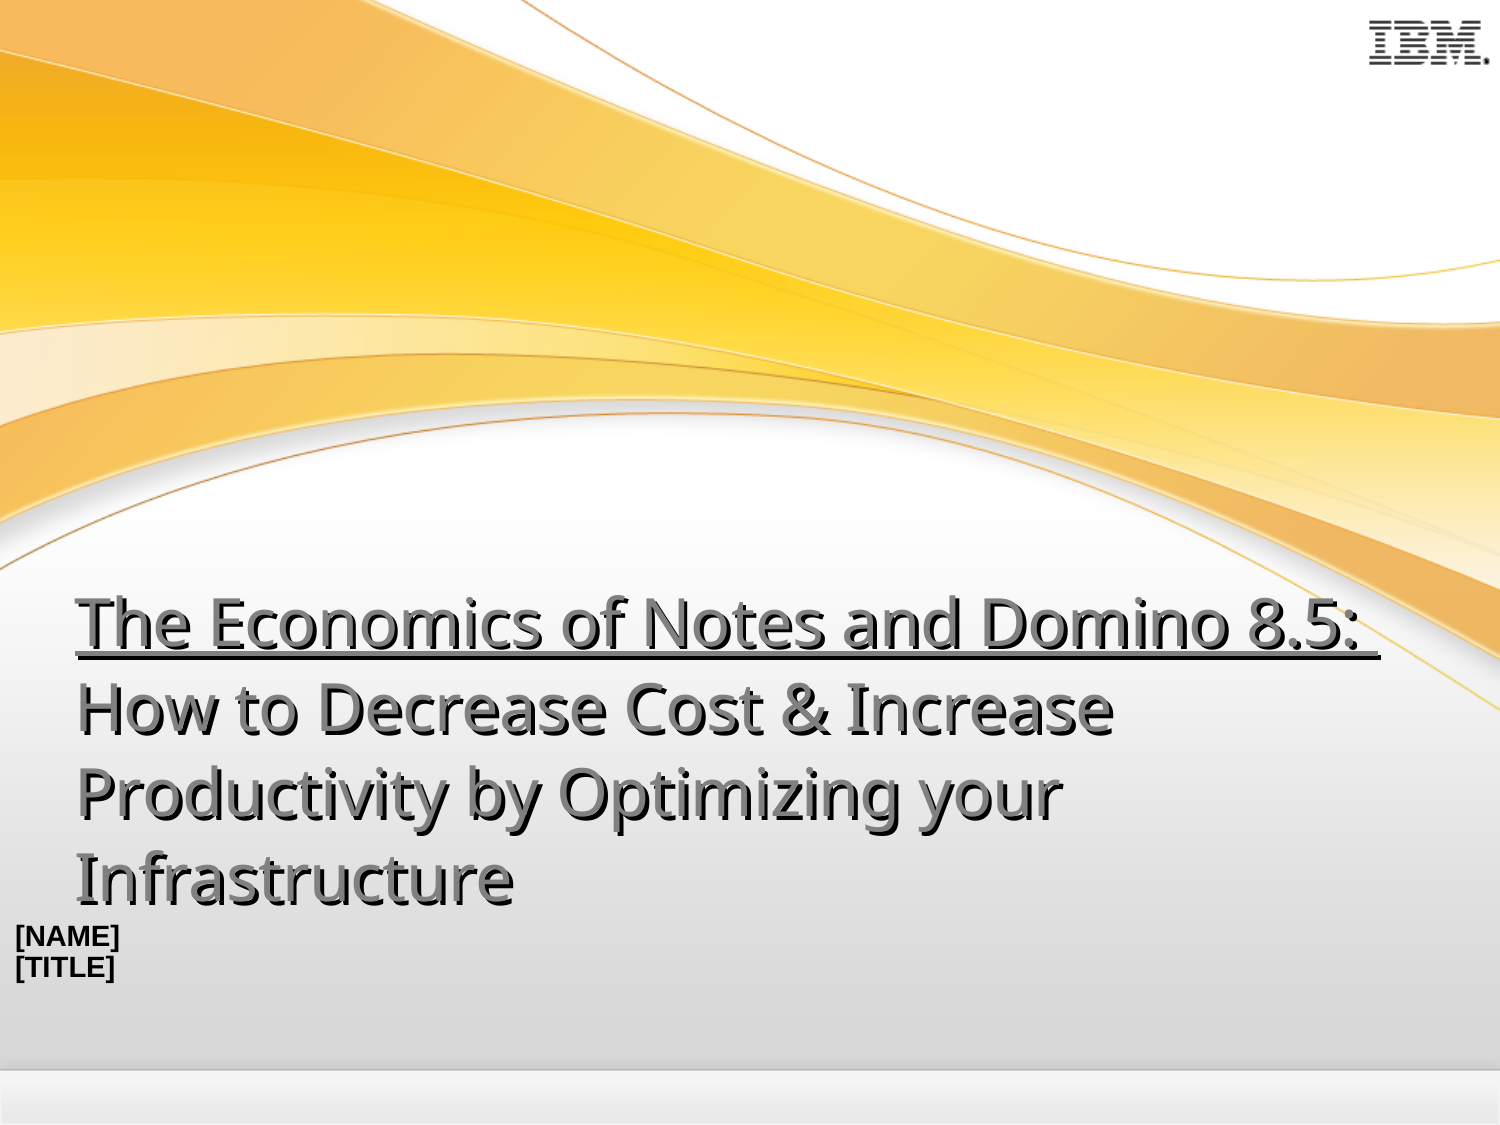

The Economics of Notes and Domino 8.5:
How to Decrease Cost & Increase Productivity by Optimizing your Infrastructure
[NAME]
[TITLE]